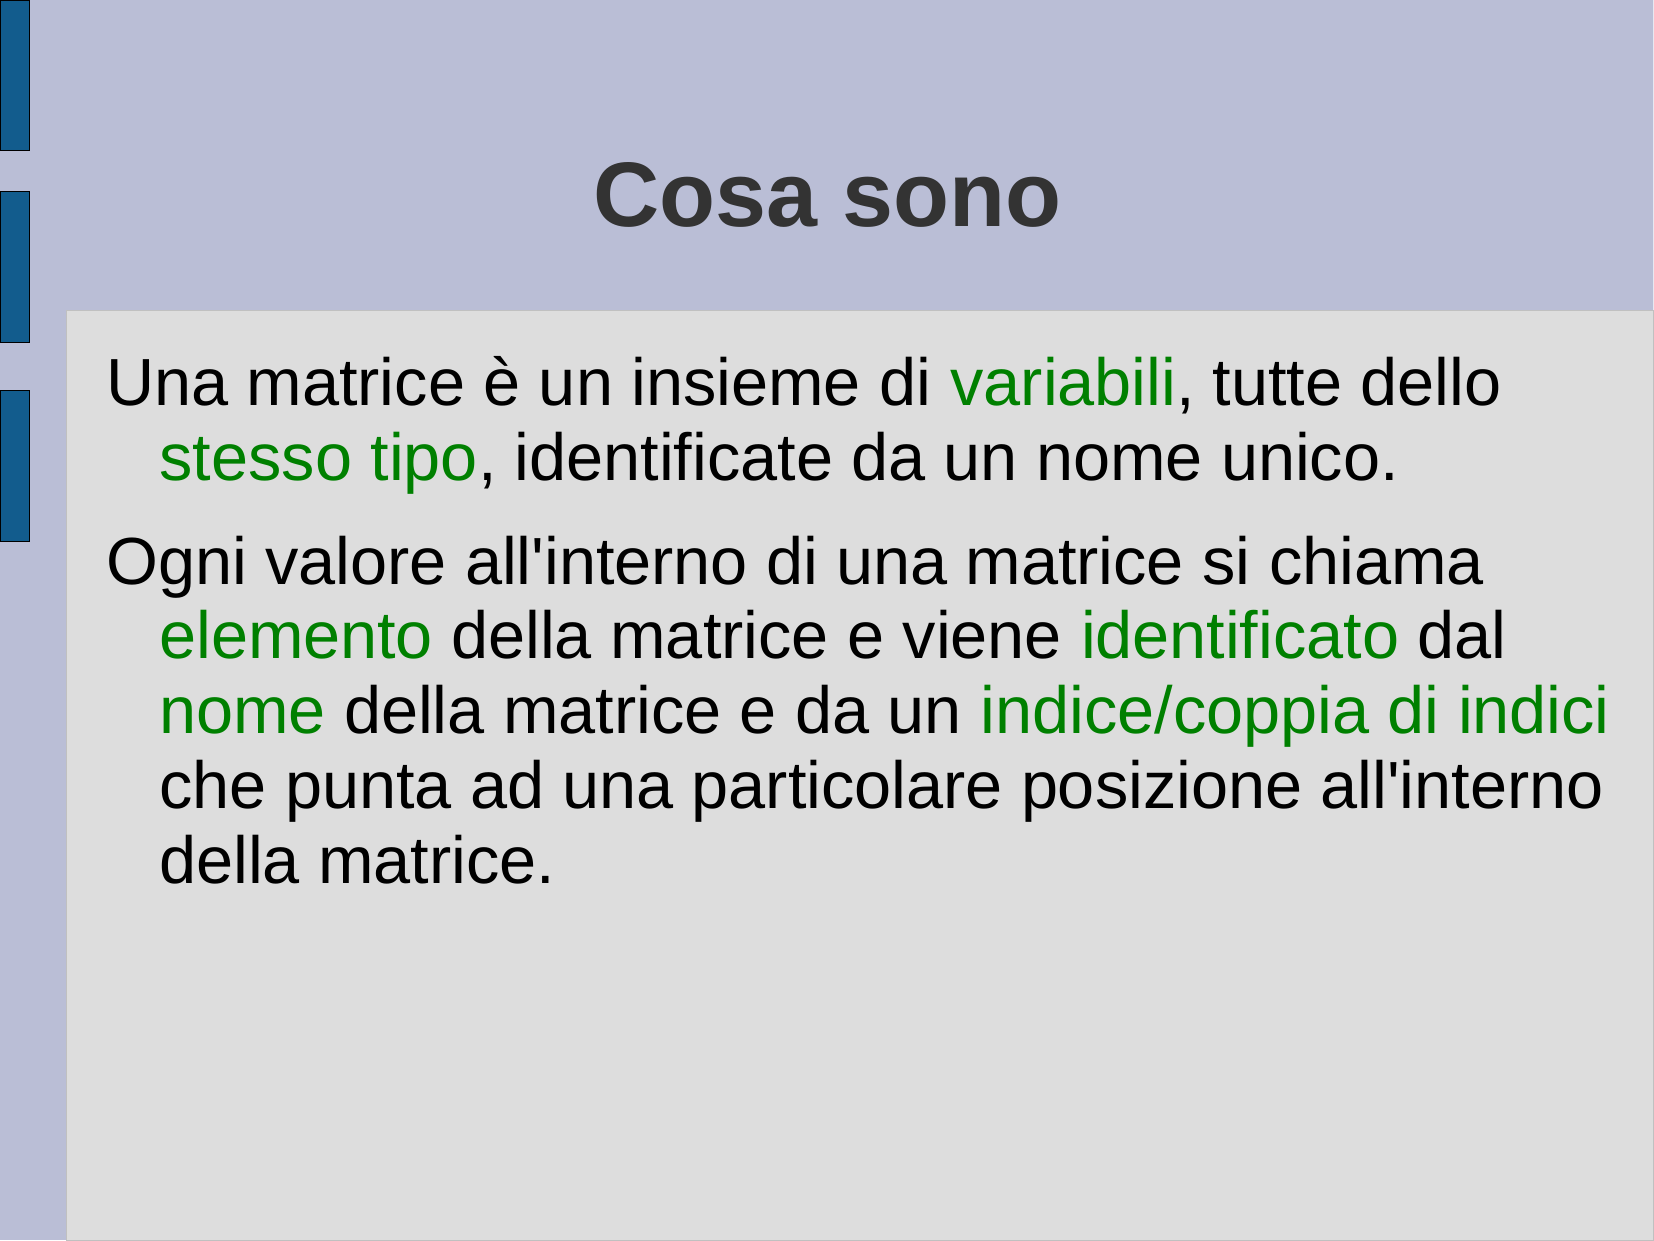

# Cosa sono
Una matrice è un insieme di variabili, tutte dello stesso tipo, identificate da un nome unico.
Ogni valore all'interno di una matrice si chiama elemento della matrice e viene identificato dal nome della matrice e da un indice/coppia di indici che punta ad una particolare posizione all'interno della matrice.